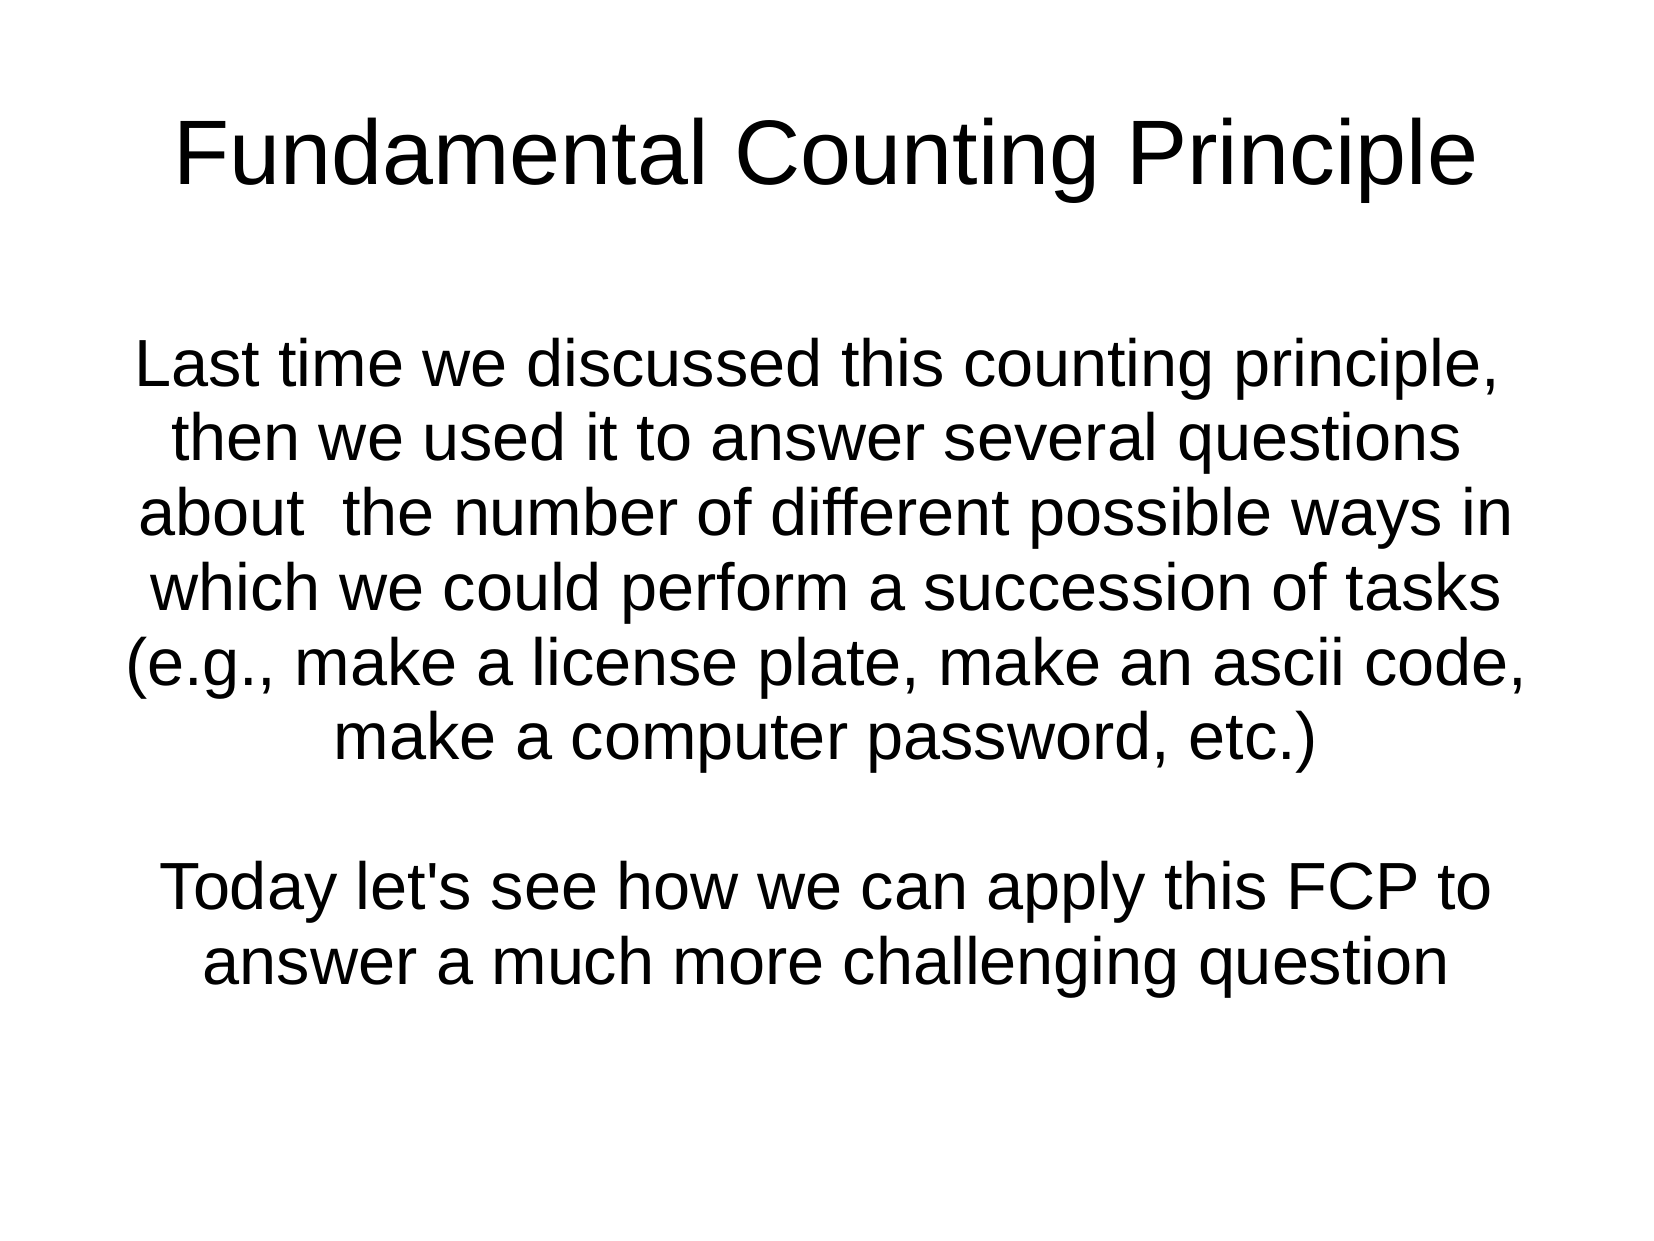

Fundamental Counting Principle
# Last time we discussed this counting principle, then we used it to answer several questions about the number of different possible ways in which we could perform a succession of tasks
(e.g., make a license plate, make an ascii code, make a computer password, etc.)
Today let's see how we can apply this FCP to answer a much more challenging question